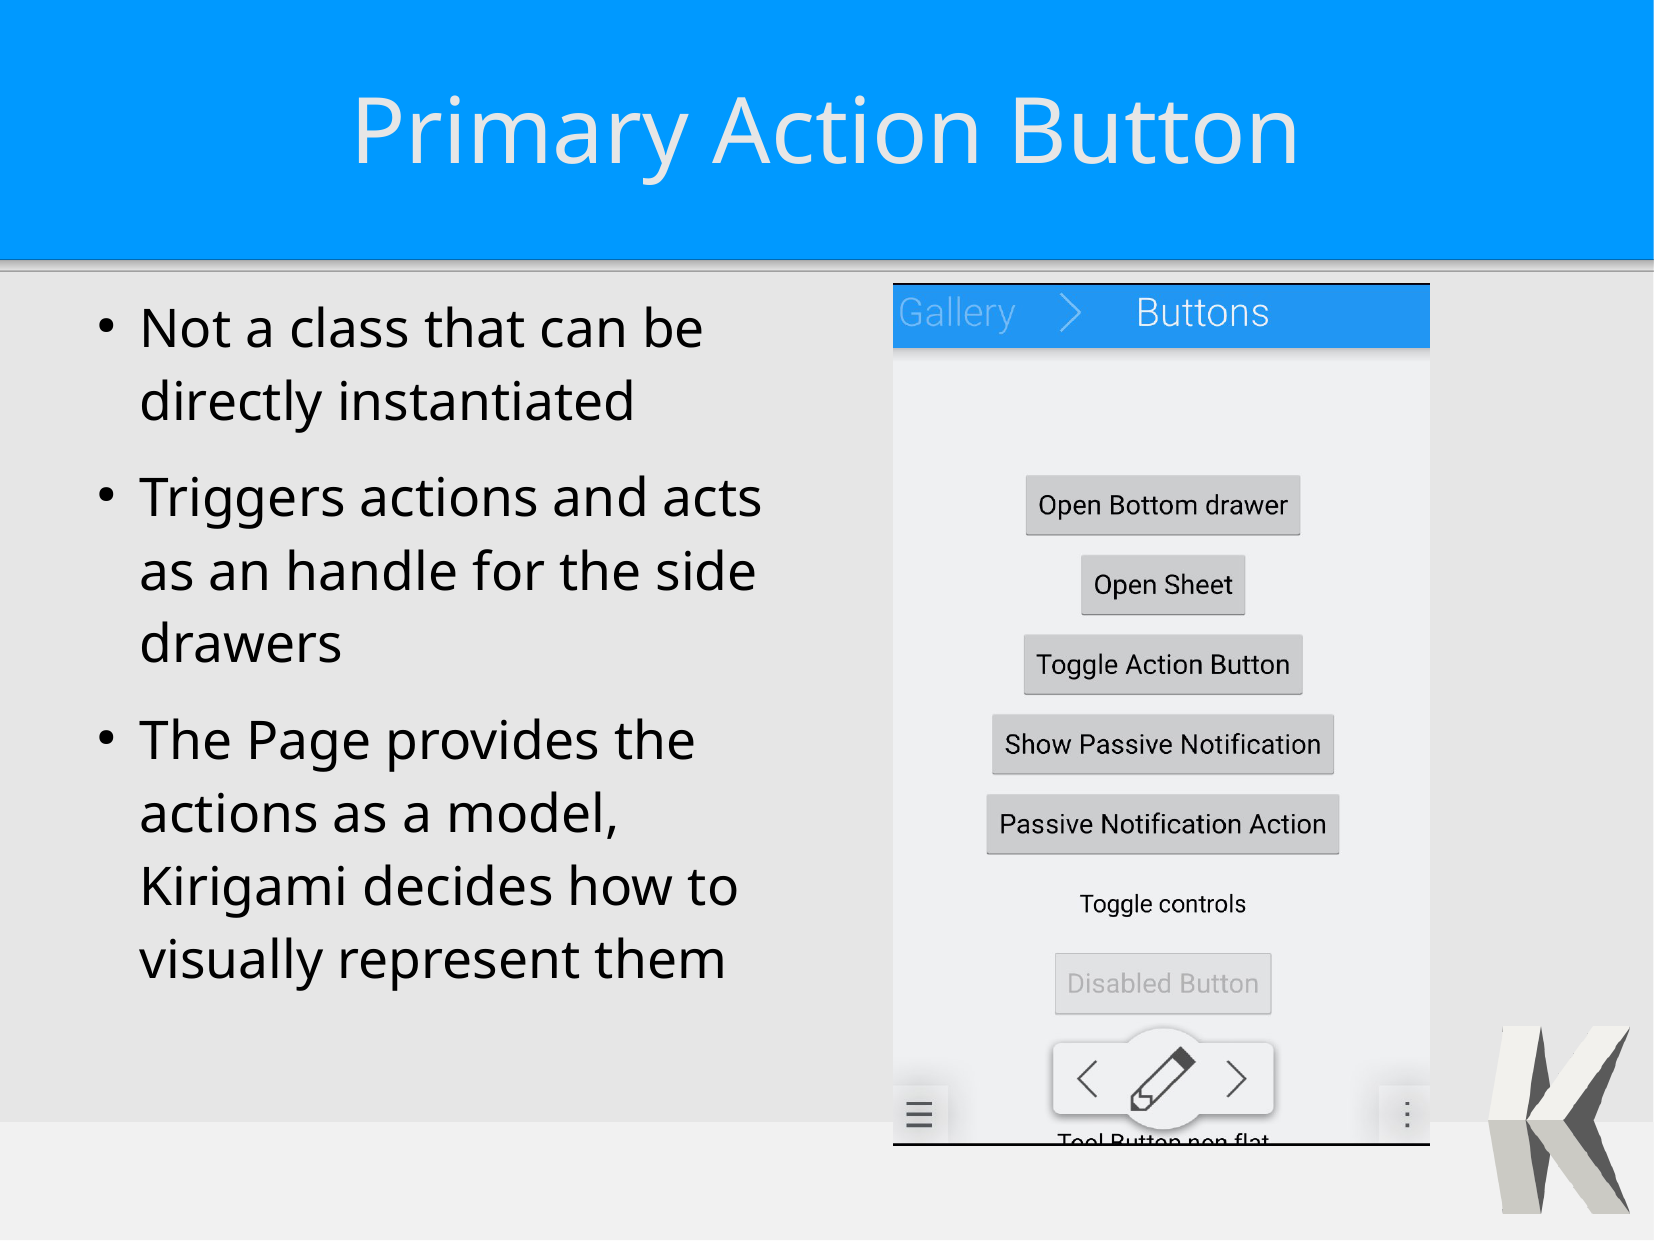

# Primary Action Button
Not a class that can be directly instantiated
Triggers actions and acts as an handle for the side drawers
The Page provides the actions as a model, Kirigami decides how to visually represent them